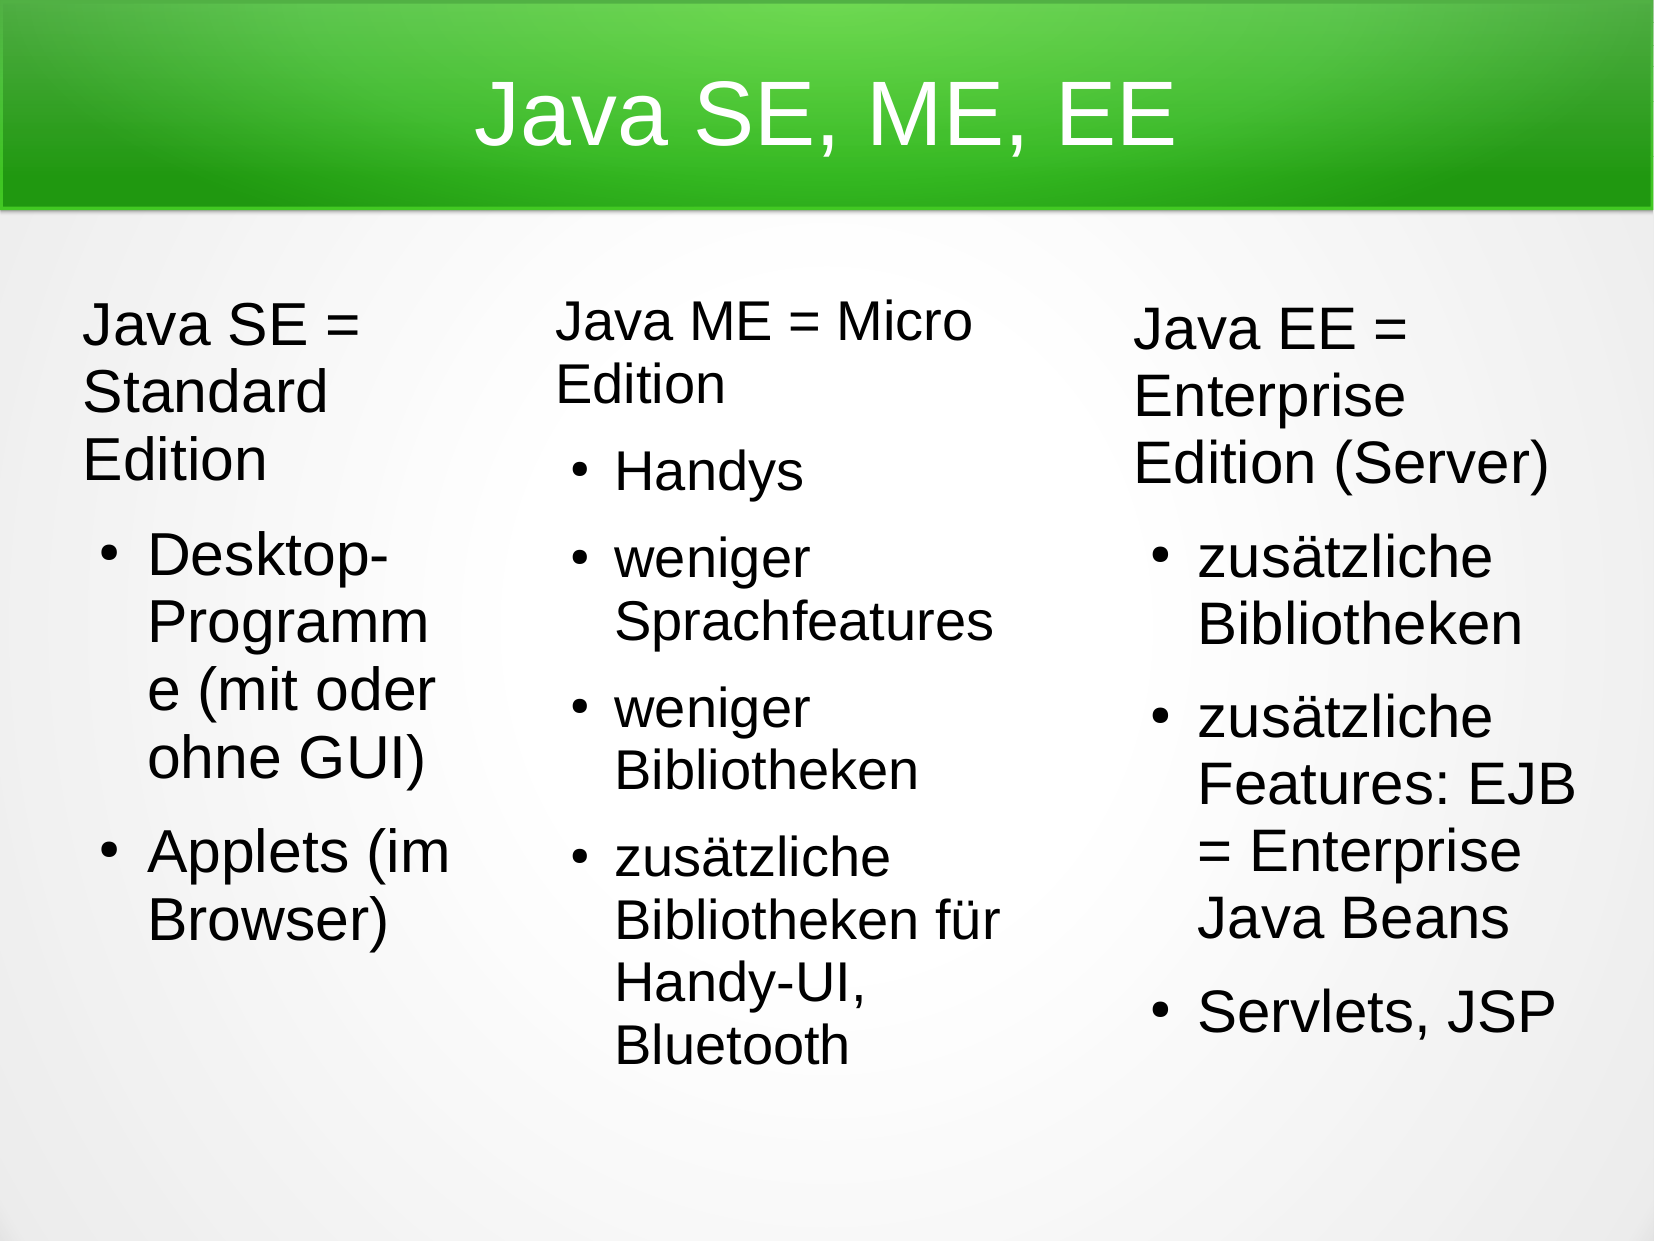

# Java SE, ME, EE
Java SE = Standard Edition
Desktop-
Programme (mit oder ohne GUI)
Applets (im Browser)
Java ME = Micro Edition
Handys
weniger Sprachfeatures
weniger Bibliotheken
zusätzliche Bibliotheken für Handy-UI, Bluetooth
Java EE = Enterprise Edition (Server)
zusätzliche Bibliotheken
zusätzliche Features: EJB = Enterprise Java Beans
Servlets, JSP